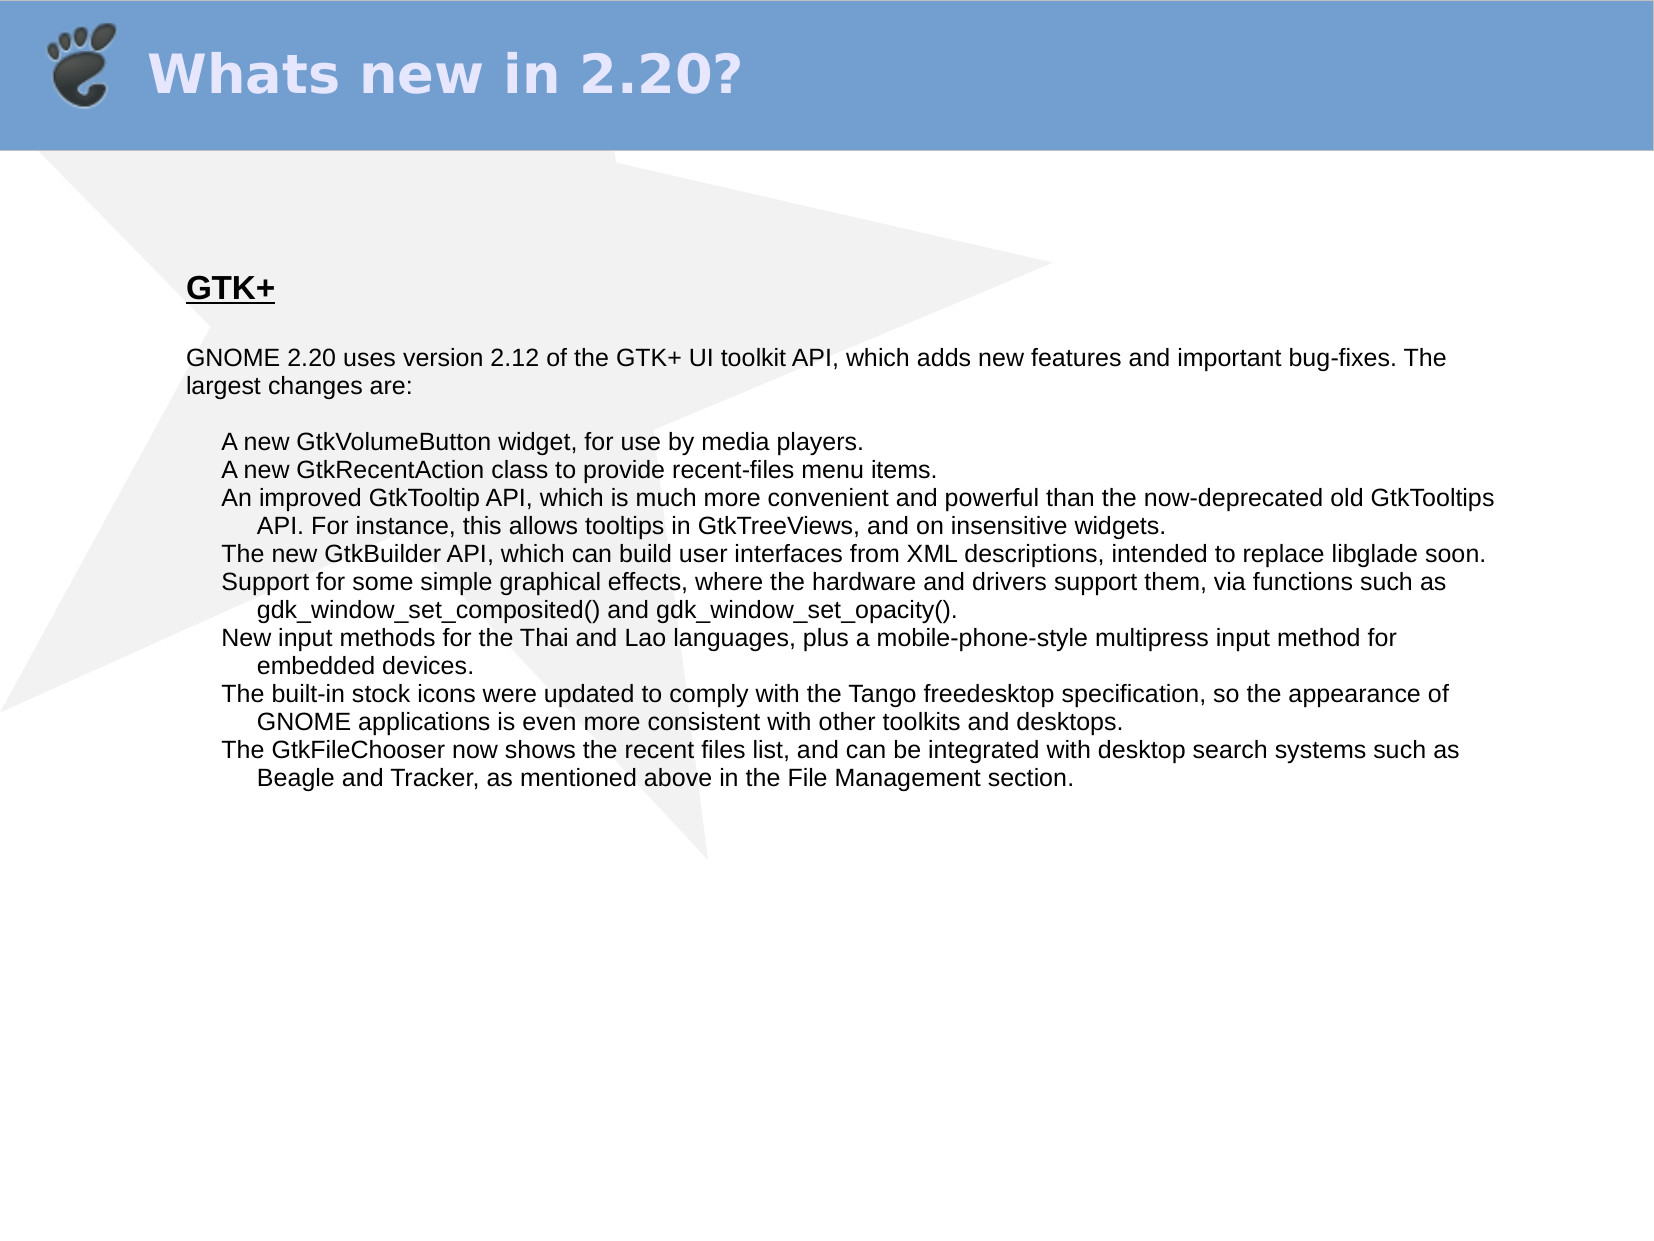

Whats new in 2.20?
#
GTK+
GNOME 2.20 uses version 2.12 of the GTK+ UI toolkit API, which adds new features and important bug-fixes. The largest changes are:
A new GtkVolumeButton widget, for use by media players.
A new GtkRecentAction class to provide recent-files menu items.
An improved GtkTooltip API, which is much more convenient and powerful than the now-deprecated old GtkTooltips API. For instance, this allows tooltips in GtkTreeViews, and on insensitive widgets.
The new GtkBuilder API, which can build user interfaces from XML descriptions, intended to replace libglade soon.
Support for some simple graphical effects, where the hardware and drivers support them, via functions such as gdk_window_set_composited() and gdk_window_set_opacity().
New input methods for the Thai and Lao languages, plus a mobile-phone-style multipress input method for embedded devices.
The built-in stock icons were updated to comply with the Tango freedesktop specification, so the appearance of GNOME applications is even more consistent with other toolkits and desktops.
The GtkFileChooser now shows the recent files list, and can be integrated with desktop search systems such as Beagle and Tracker, as mentioned above in the File Management section.